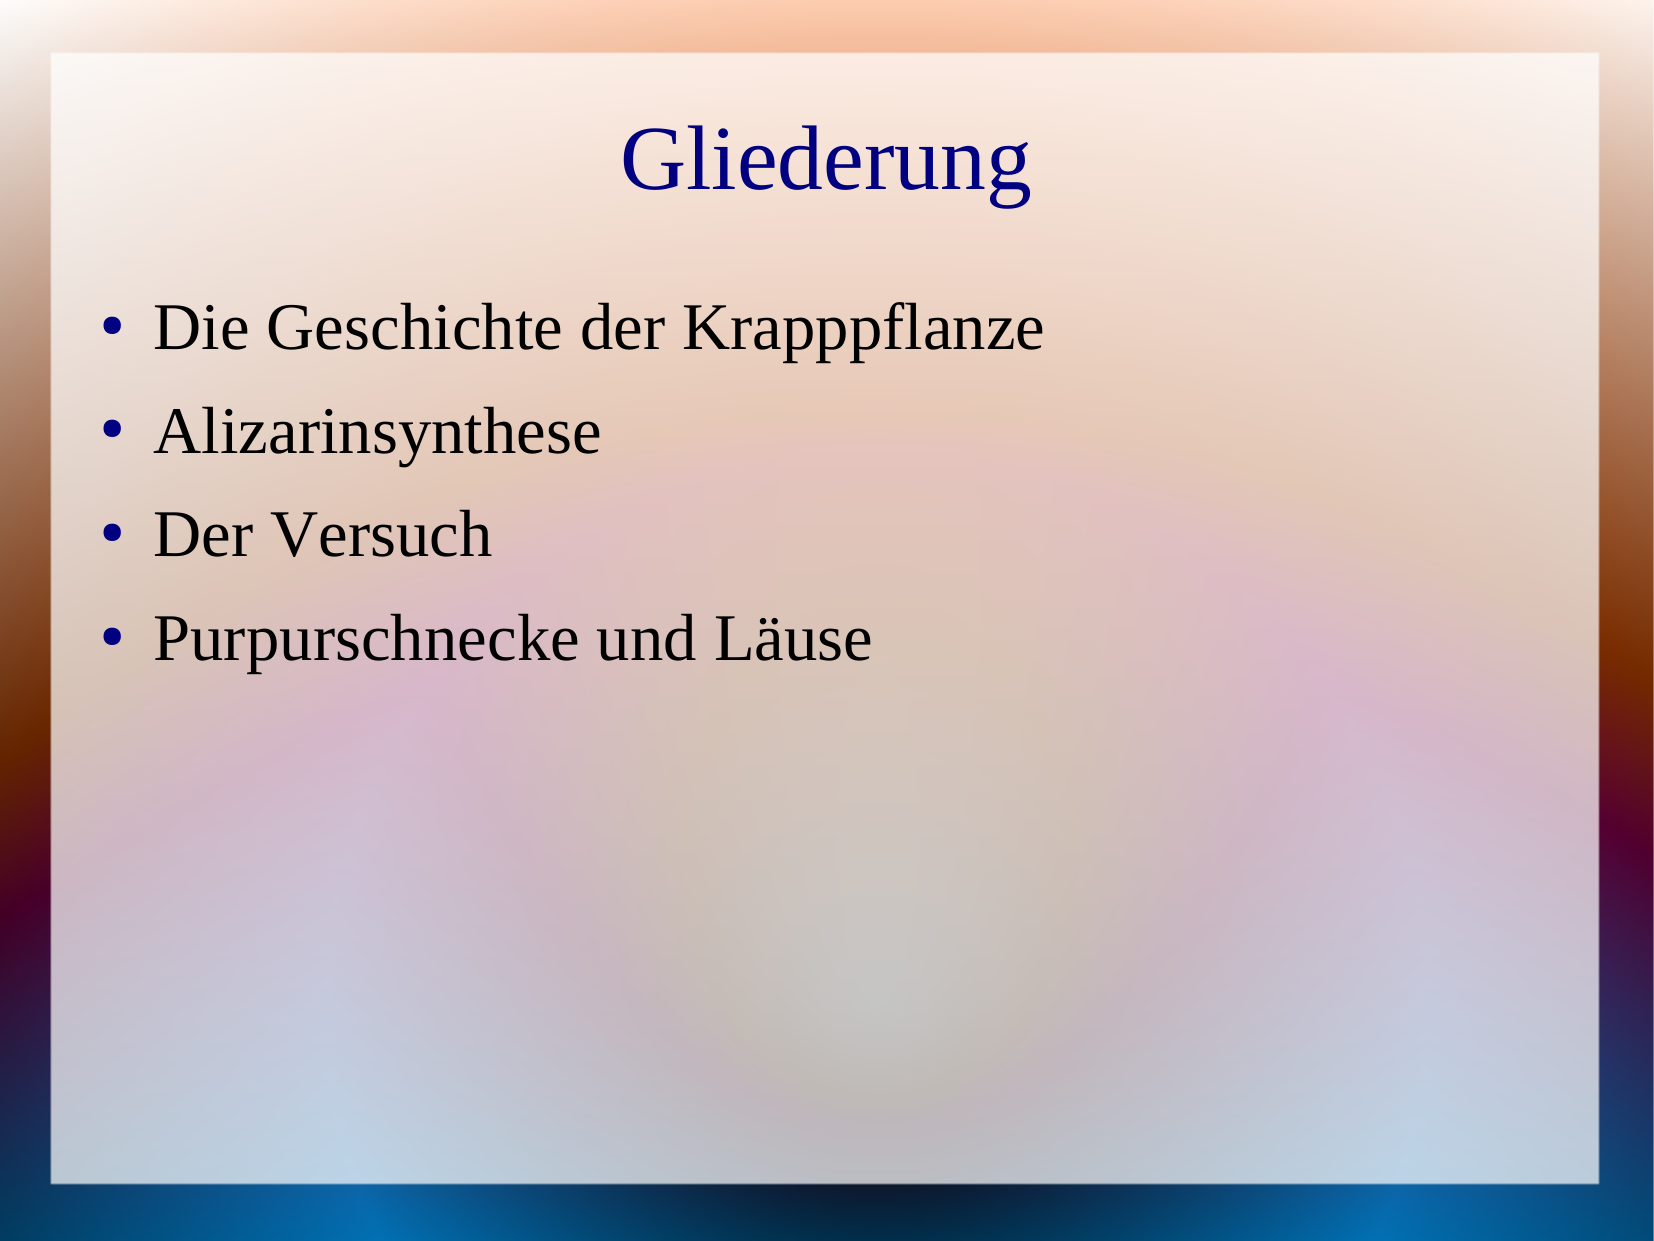

# Gliederung
Die Geschichte der Krapppflanze
Alizarinsynthese
Der Versuch
Purpurschnecke und Läuse